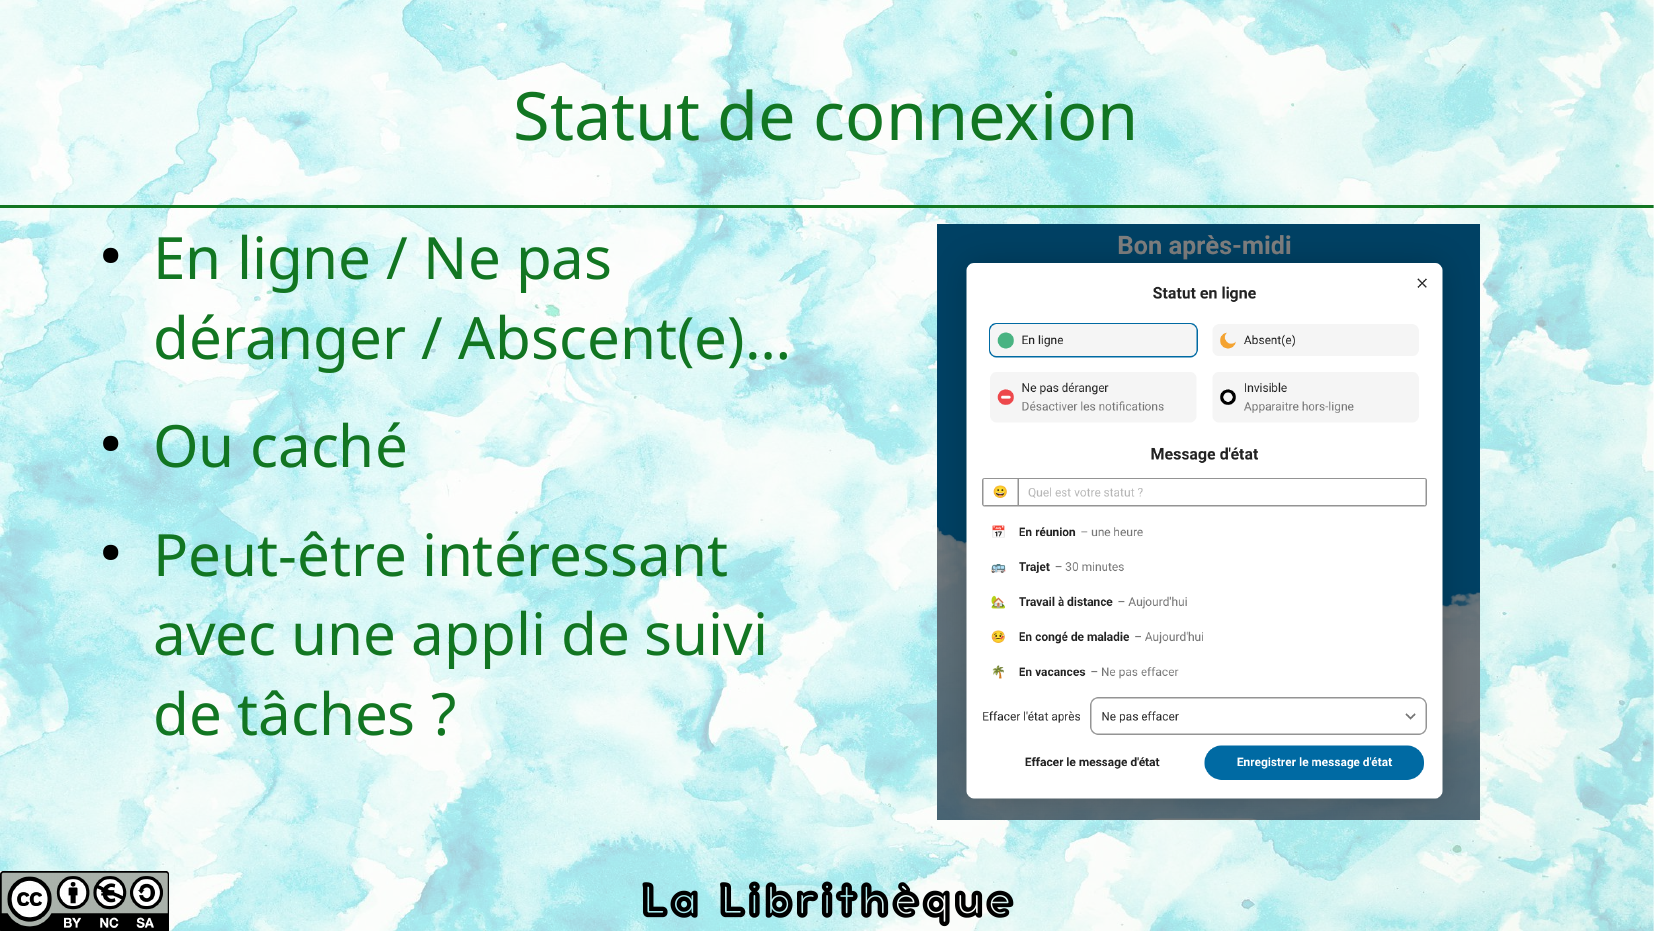

# Statut de connexion
En ligne / Ne pas déranger / Abscent(e)…
Ou caché
Peut-être intéressant avec une appli de suivi de tâches ?